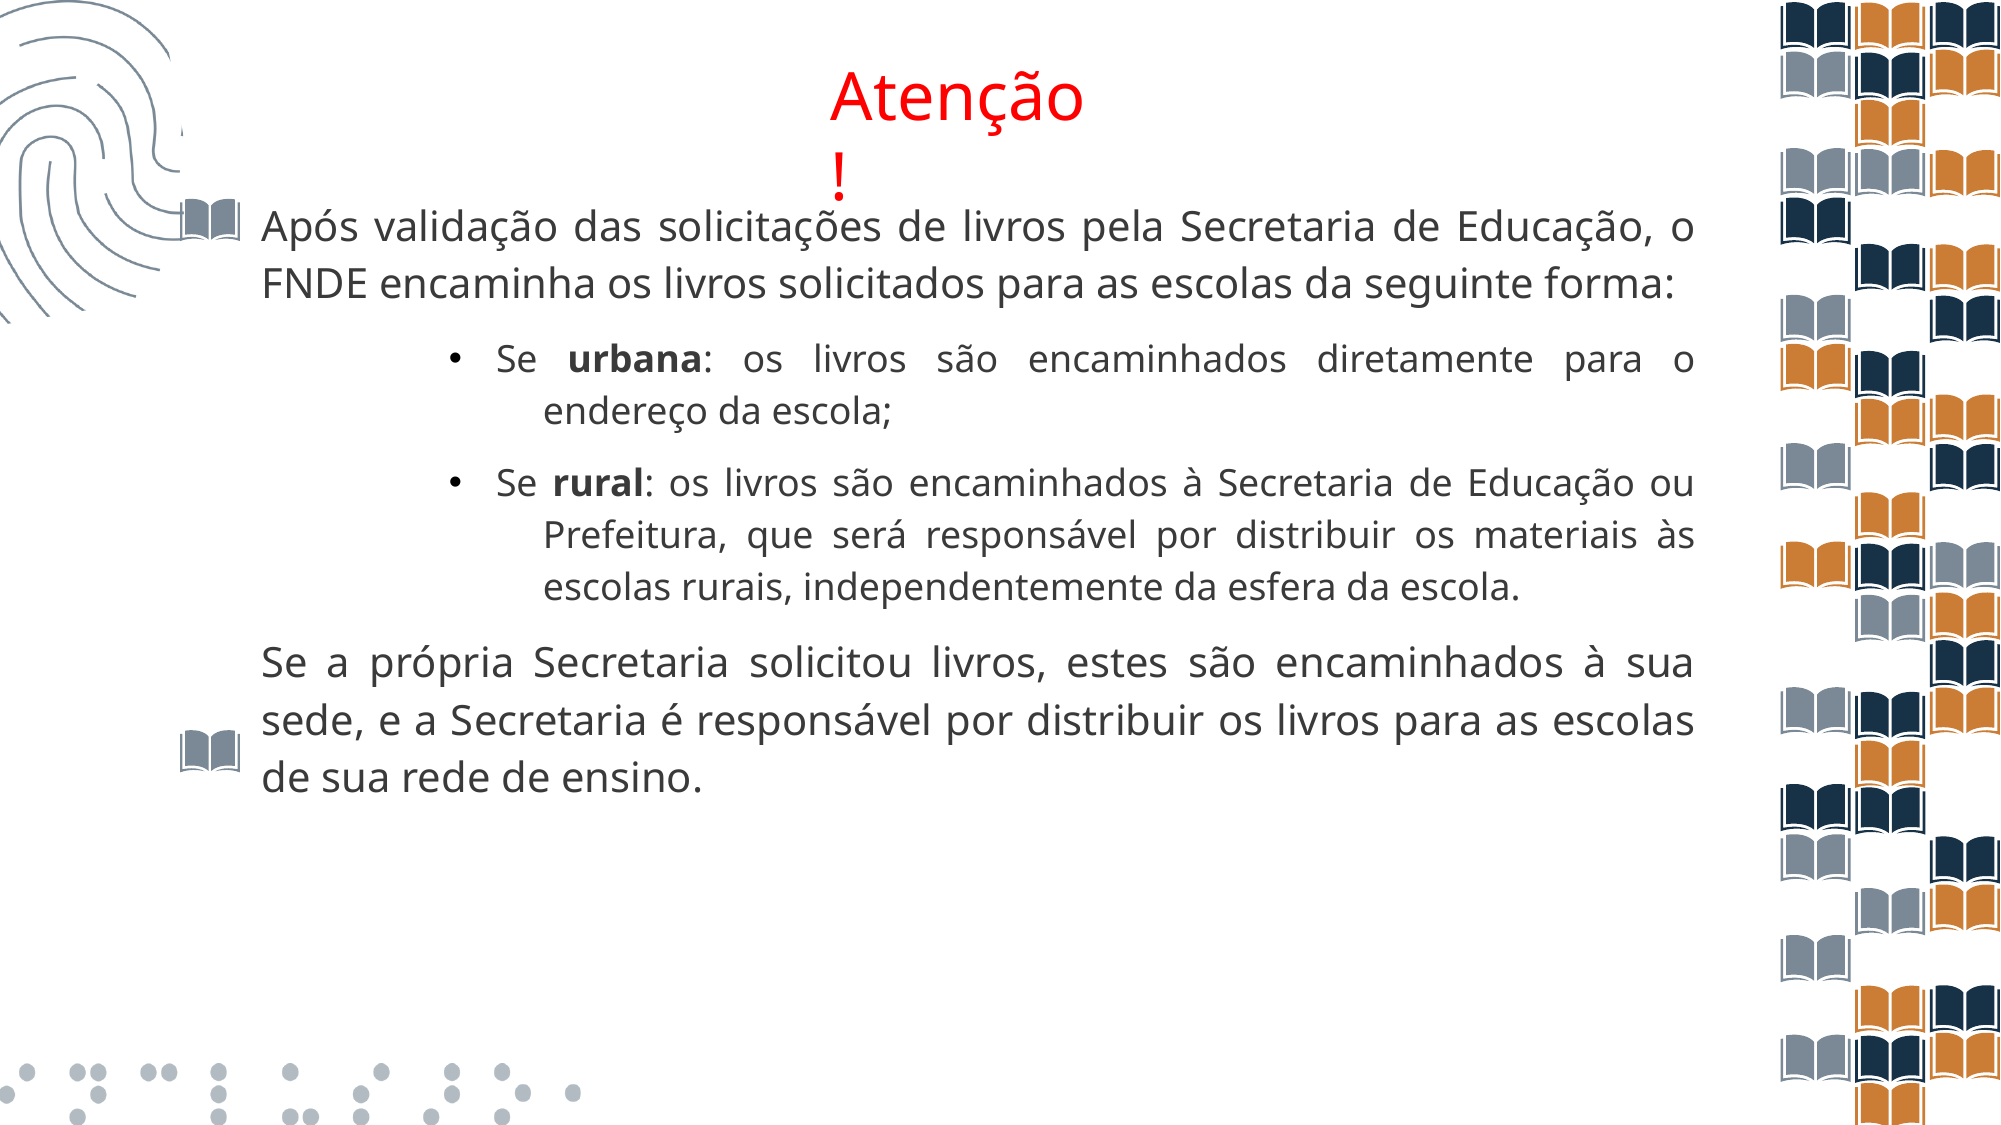

Atenção!
Após validação das solicitações de livros pela Secretaria de Educação, o FNDE encaminha os livros solicitados para as escolas da seguinte forma:
Se urbana: os livros são encaminhados diretamente para o endereço da escola;
Se rural: os livros são encaminhados à Secretaria de Educação ou Prefeitura, que será responsável por distribuir os materiais às escolas rurais, independentemente da esfera da escola.
Se a própria Secretaria solicitou livros, estes são encaminhados à sua sede, e a Secretaria é responsável por distribuir os livros para as escolas de sua rede de ensino.